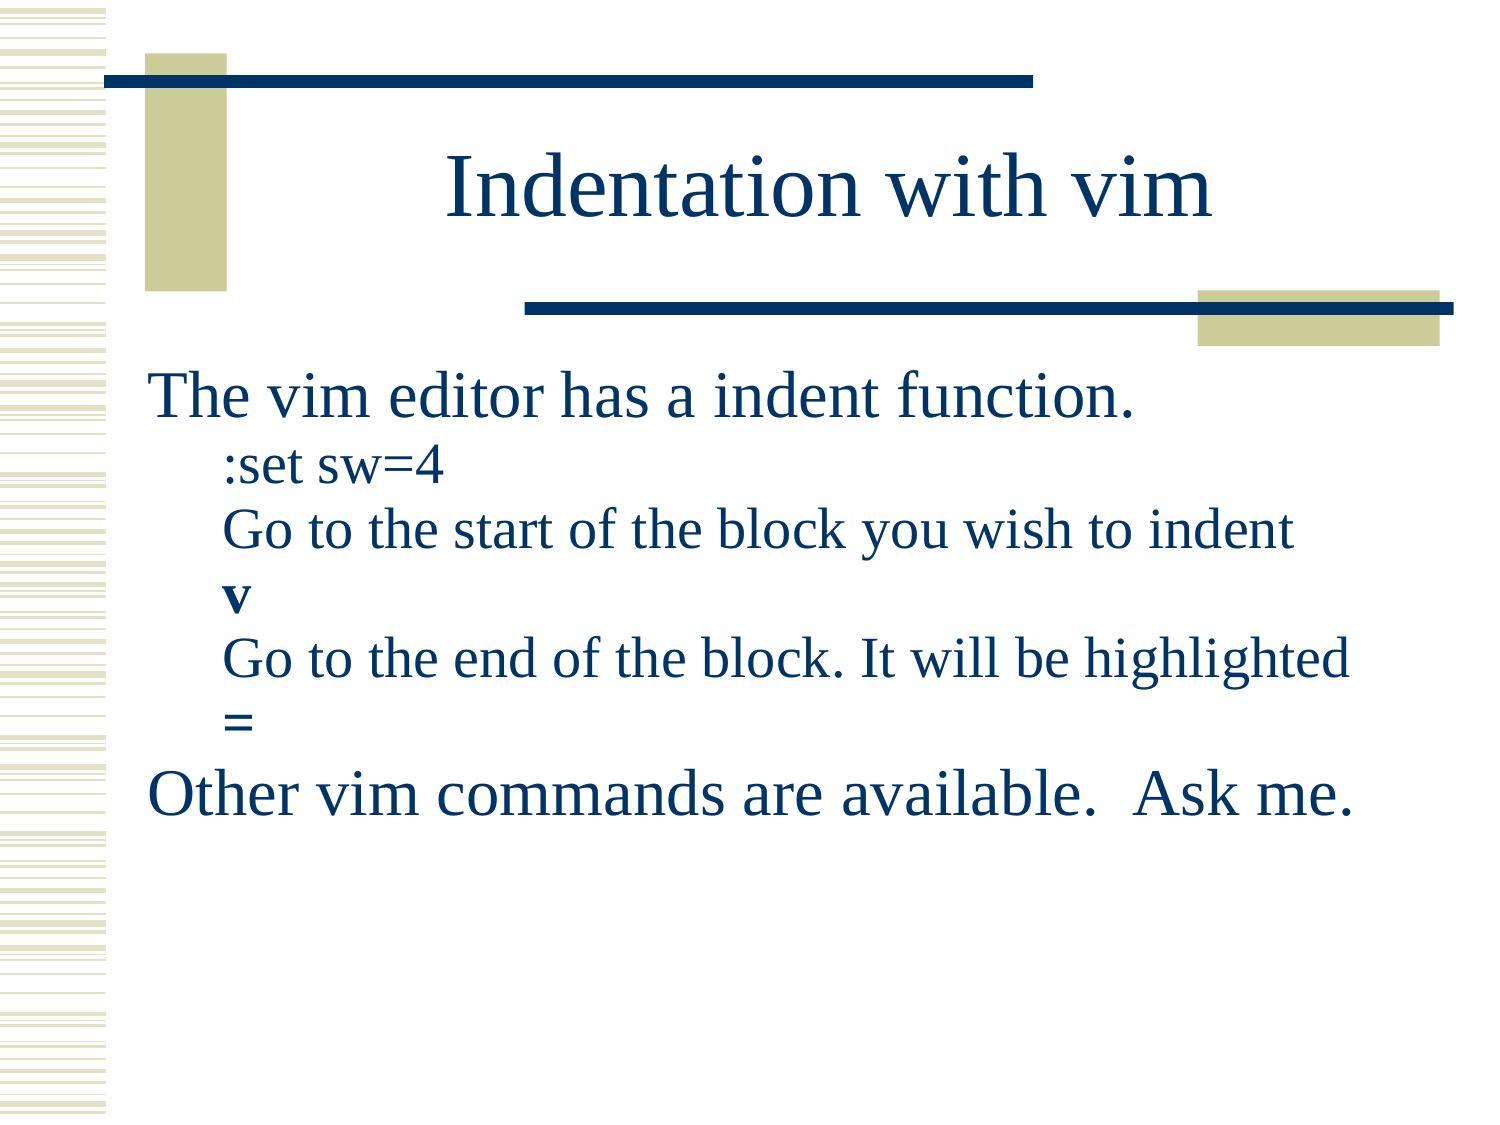

# Indentation with vim
The vim editor has a indent function.
:set sw=4
Go to the start of the block you wish to indent
v
Go to the end of the block. It will be highlighted
=
Other vim commands are available. Ask me.